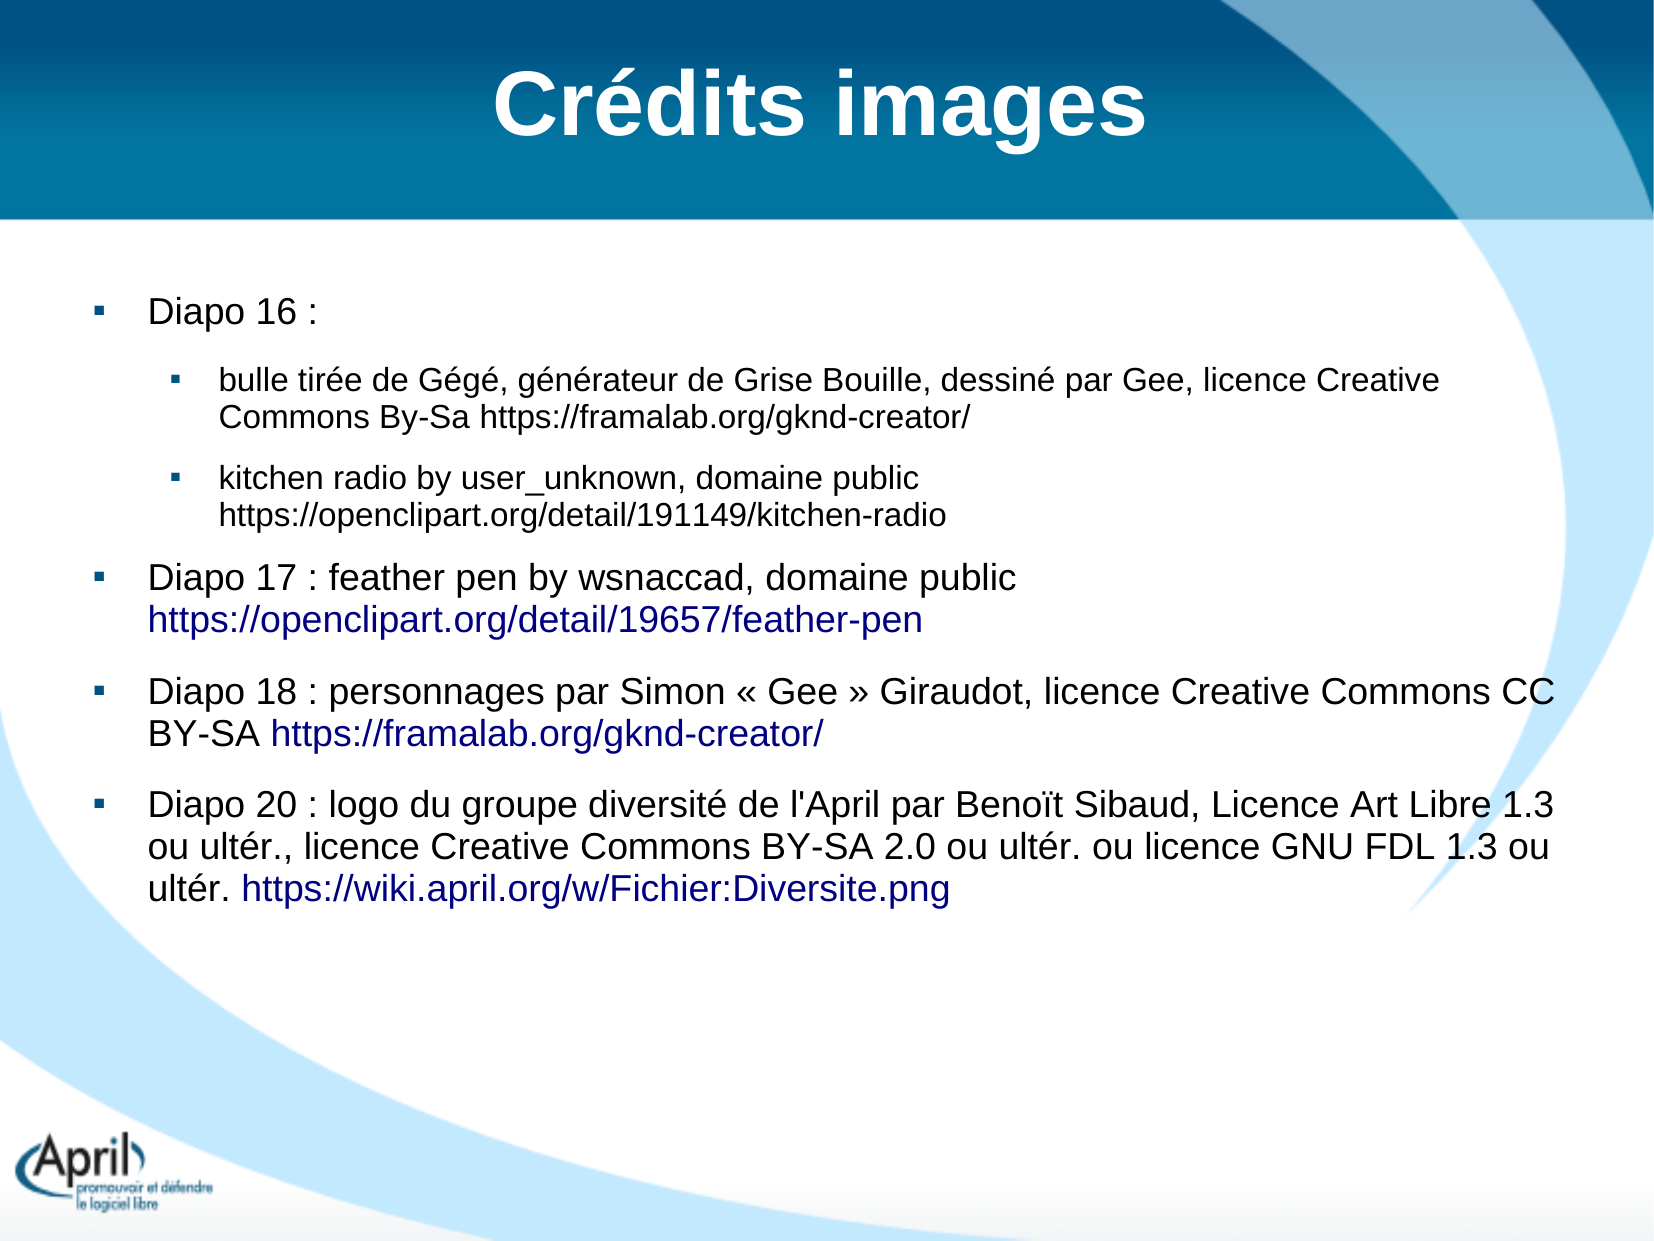

# Crédits images
Diapo 16 :
bulle tirée de Gégé, générateur de Grise Bouille, dessiné par Gee, licence Creative Commons By-Sa https://framalab.org/gknd-creator/
kitchen radio by user_unknown, domaine public https://openclipart.org/detail/191149/kitchen-radio
Diapo 17 : feather pen by wsnaccad, domaine public https://openclipart.org/detail/19657/feather-pen
Diapo 18 : personnages par Simon « Gee » Giraudot, licence Creative Commons CC BY-SA https://framalab.org/gknd-creator/
Diapo 20 : logo du groupe diversité de l'April par Benoït Sibaud, Licence Art Libre 1.3 ou ultér., licence Creative Commons BY-SA 2.0 ou ultér. ou licence GNU FDL 1.3 ou ultér. https://wiki.april.org/w/Fichier:Diversite.png